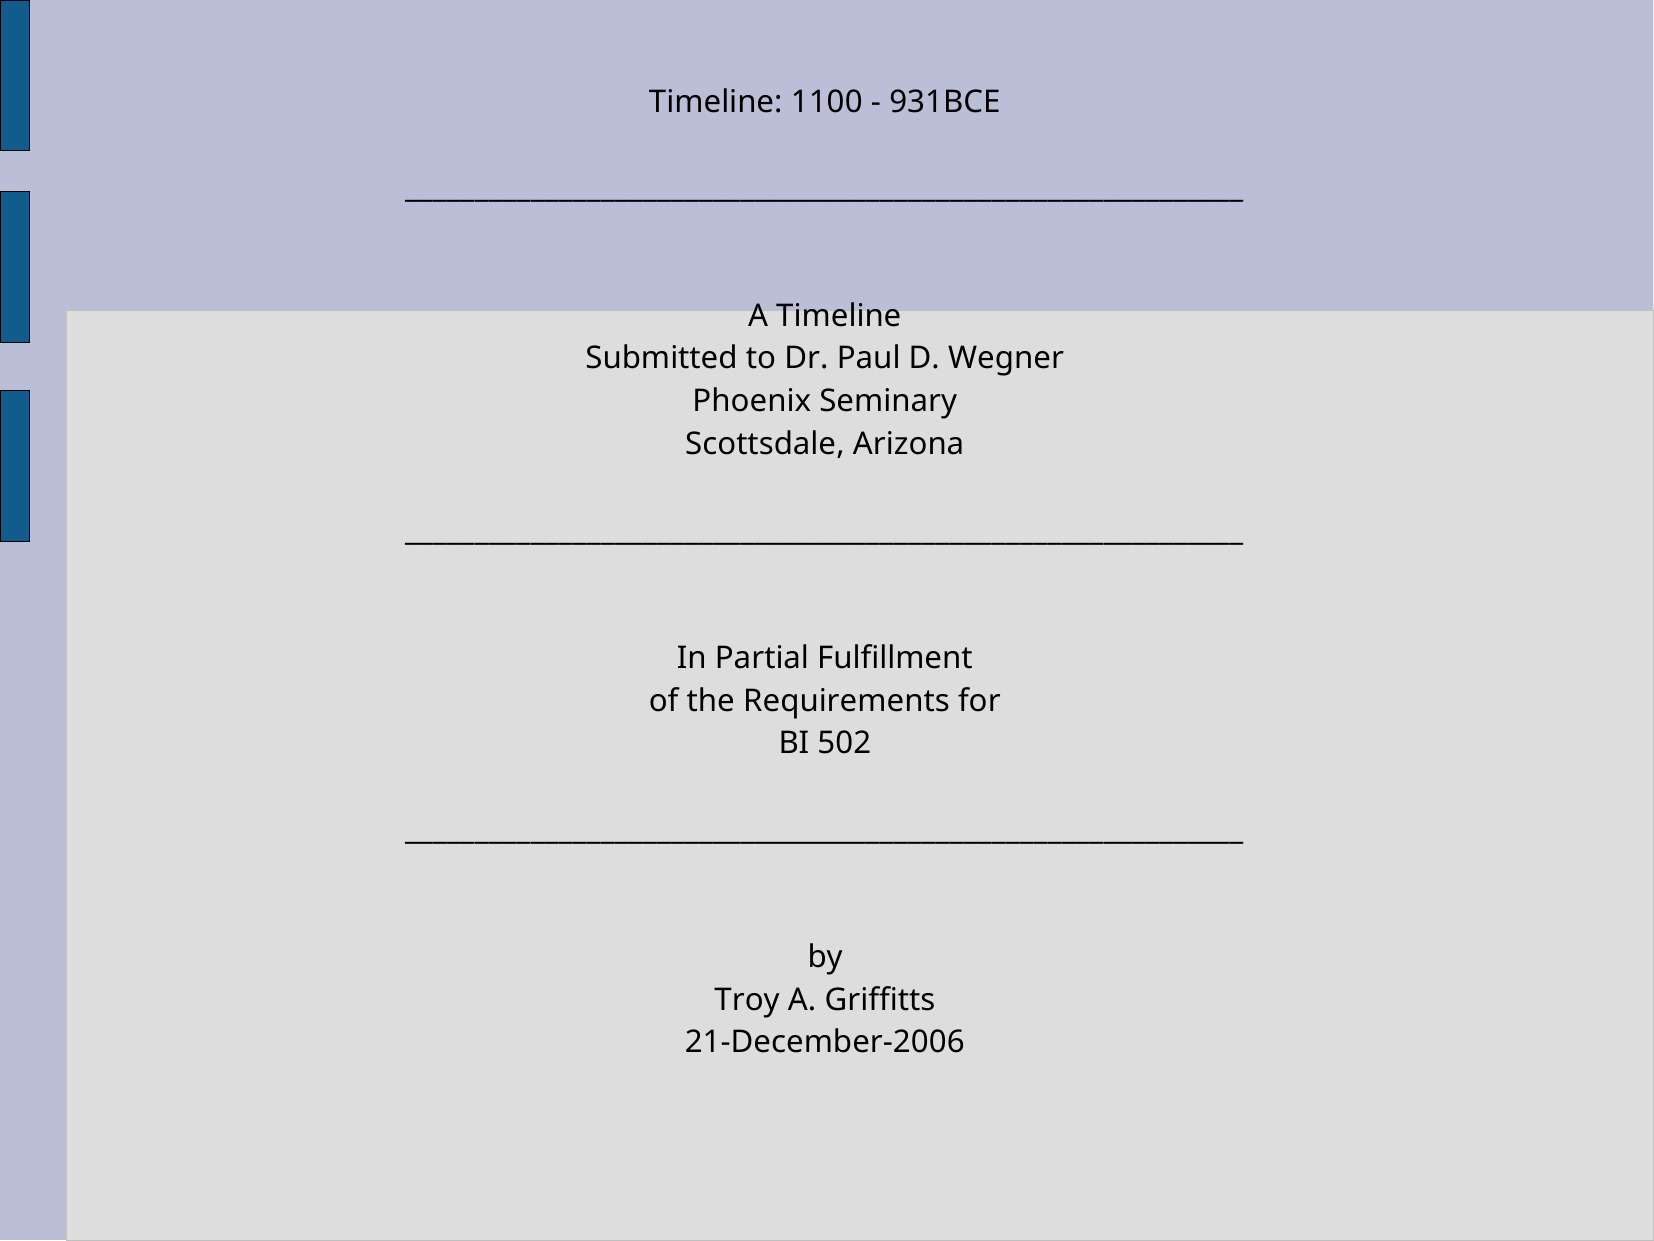

Timeline: 1100 - 931BCE
____________________________________________________________
A Timeline
Submitted to Dr. Paul D. Wegner
Phoenix Seminary
Scottsdale, Arizona
____________________________________________________________
In Partial Fulfillment
of the Requirements for
BI 502
____________________________________________________________
by
Troy A. Griffitts
21-December-2006